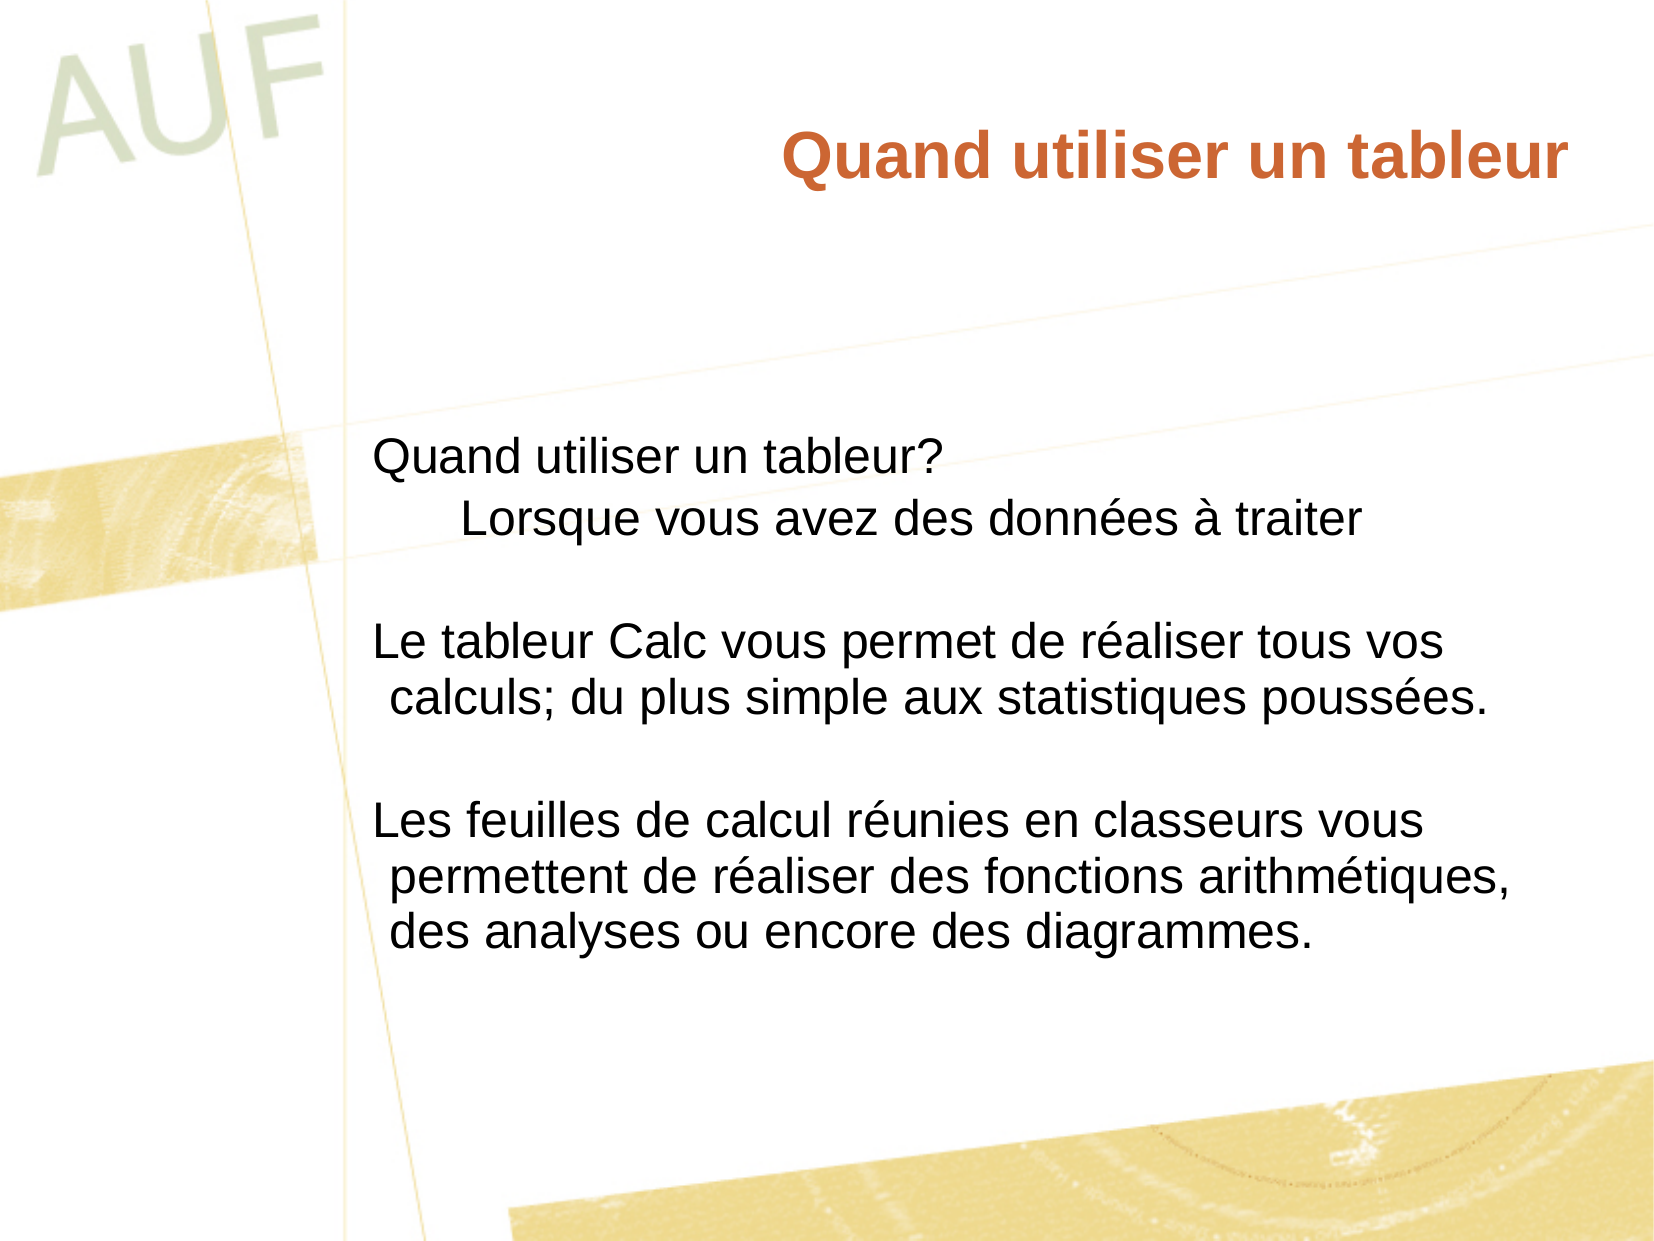

# Quand utiliser un tableur
Quand utiliser un tableur?
Lorsque vous avez des données à traiter
Le tableur Calc vous permet de réaliser tous vos calculs; du plus simple aux statistiques poussées.
Les feuilles de calcul réunies en classeurs vous permettent de réaliser des fonctions arithmétiques, des analyses ou encore des diagrammes.